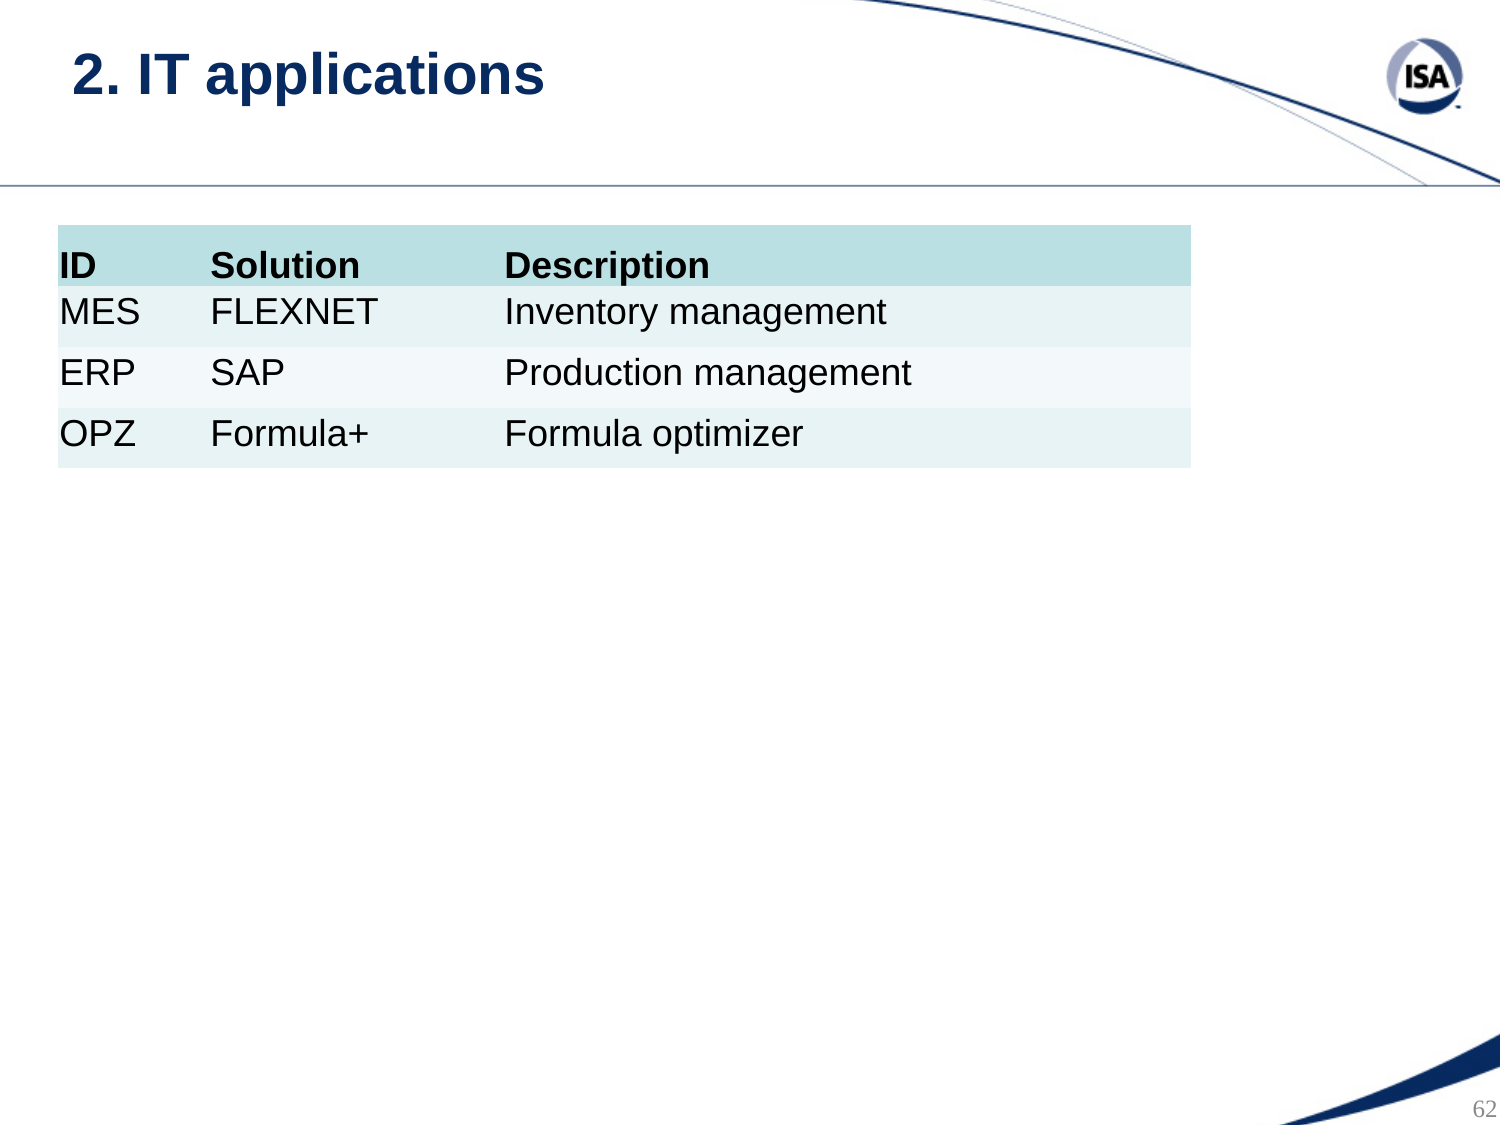

# 2. IT applications
| ID | Solution | Description |
| --- | --- | --- |
| MES | FLEXNET | Inventory management |
| ERP | SAP | Production management |
| OPZ | Formula+ | Formula optimizer |